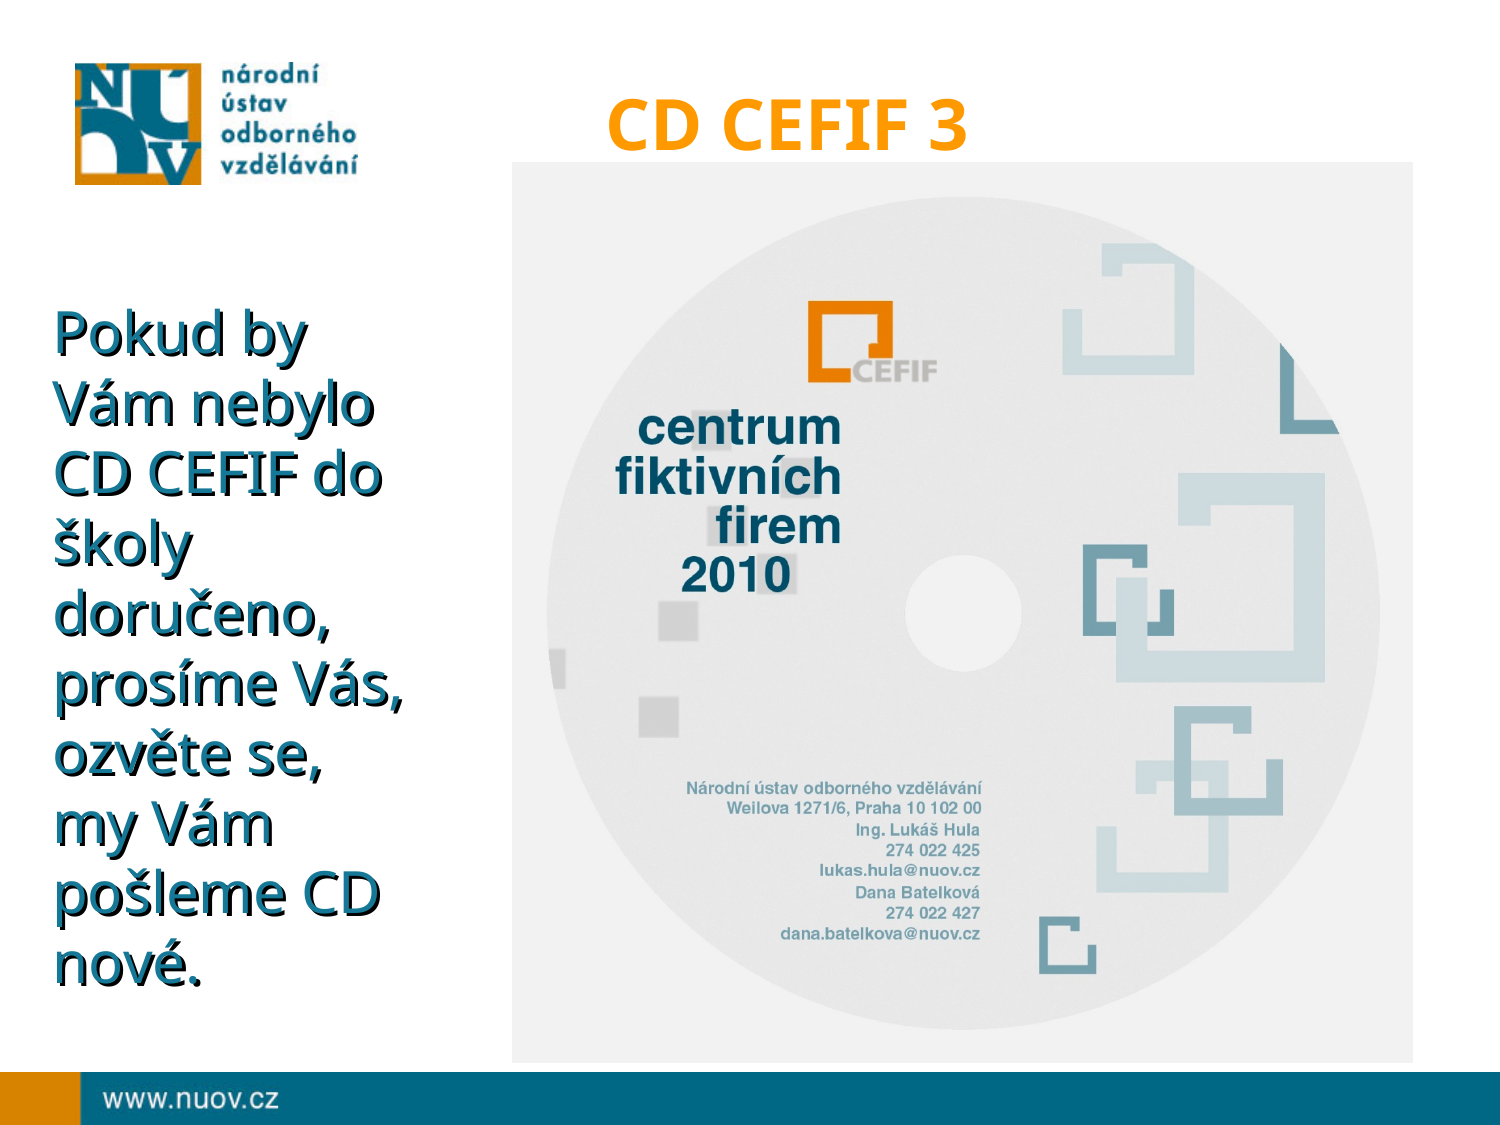

# CD CEFIF 3
Pokud by Vám nebylo CD CEFIF do školy doručeno,
prosíme Vás, ozvěte se,
my Vám pošleme CD nové.